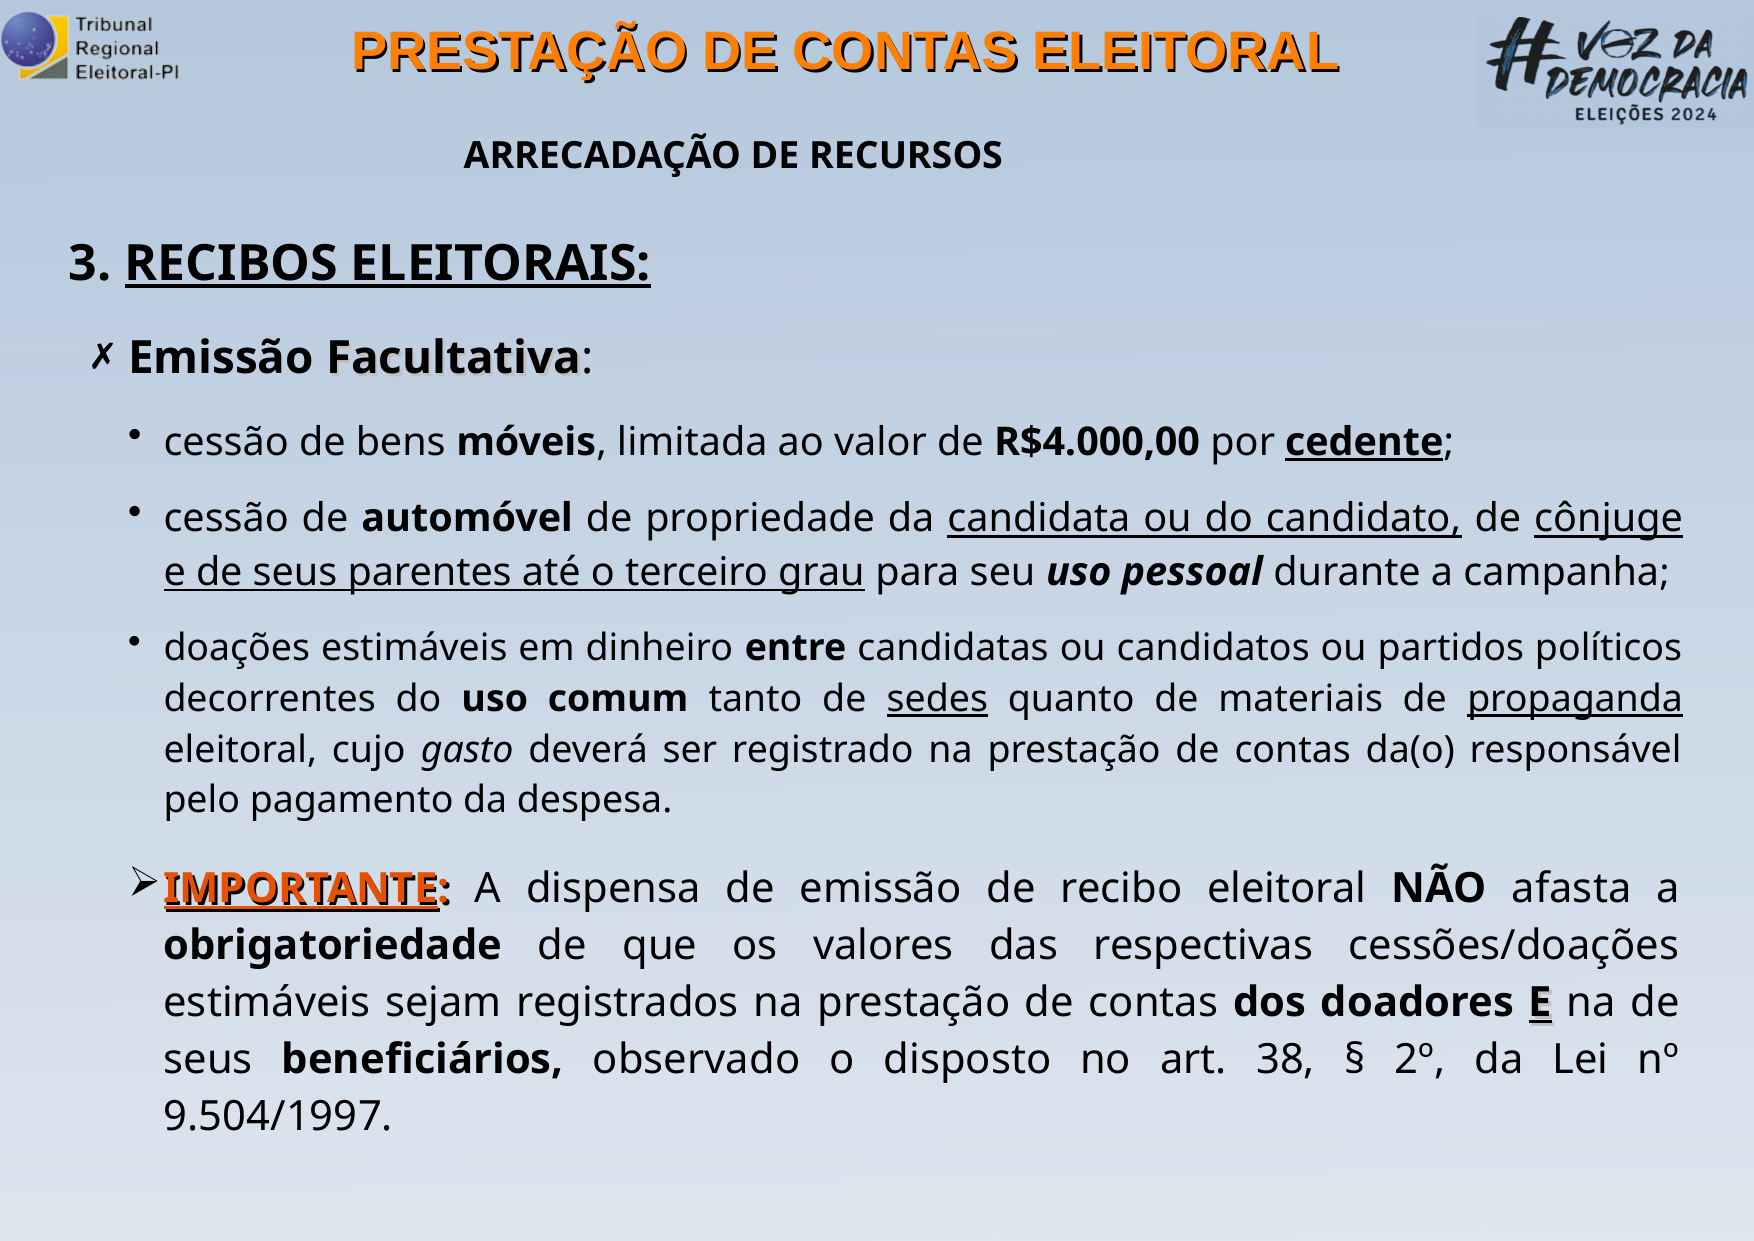

# PRESTAÇÃO DE CONTAS ELEITORAL
ARRECADAÇÃO DE RECURSOS
RECIBOS ELEITORAIS:
Emissão Facultativa:
cessão de bens móveis, limitada ao valor de R$4.000,00 por cedente;
cessão de automóvel de propriedade da candidata ou do candidato, de cônjuge e de seus parentes até o terceiro grau para seu uso pessoal durante a campanha;
doações estimáveis em dinheiro entre candidatas ou candidatos ou partidos políticos decorrentes do uso comum tanto de sedes quanto de materiais de propaganda eleitoral, cujo gasto deverá ser registrado na prestação de contas da(o) responsável pelo pagamento da despesa.
IMPORTANTE: A dispensa de emissão de recibo eleitoral NÃO afasta a obrigatoriedade de que os valores das respectivas cessões/doações estimáveis sejam registrados na prestação de contas dos doadores E na de seus beneficiários, observado o disposto no art. 38, § 2º, da Lei nº 9.504/1997.